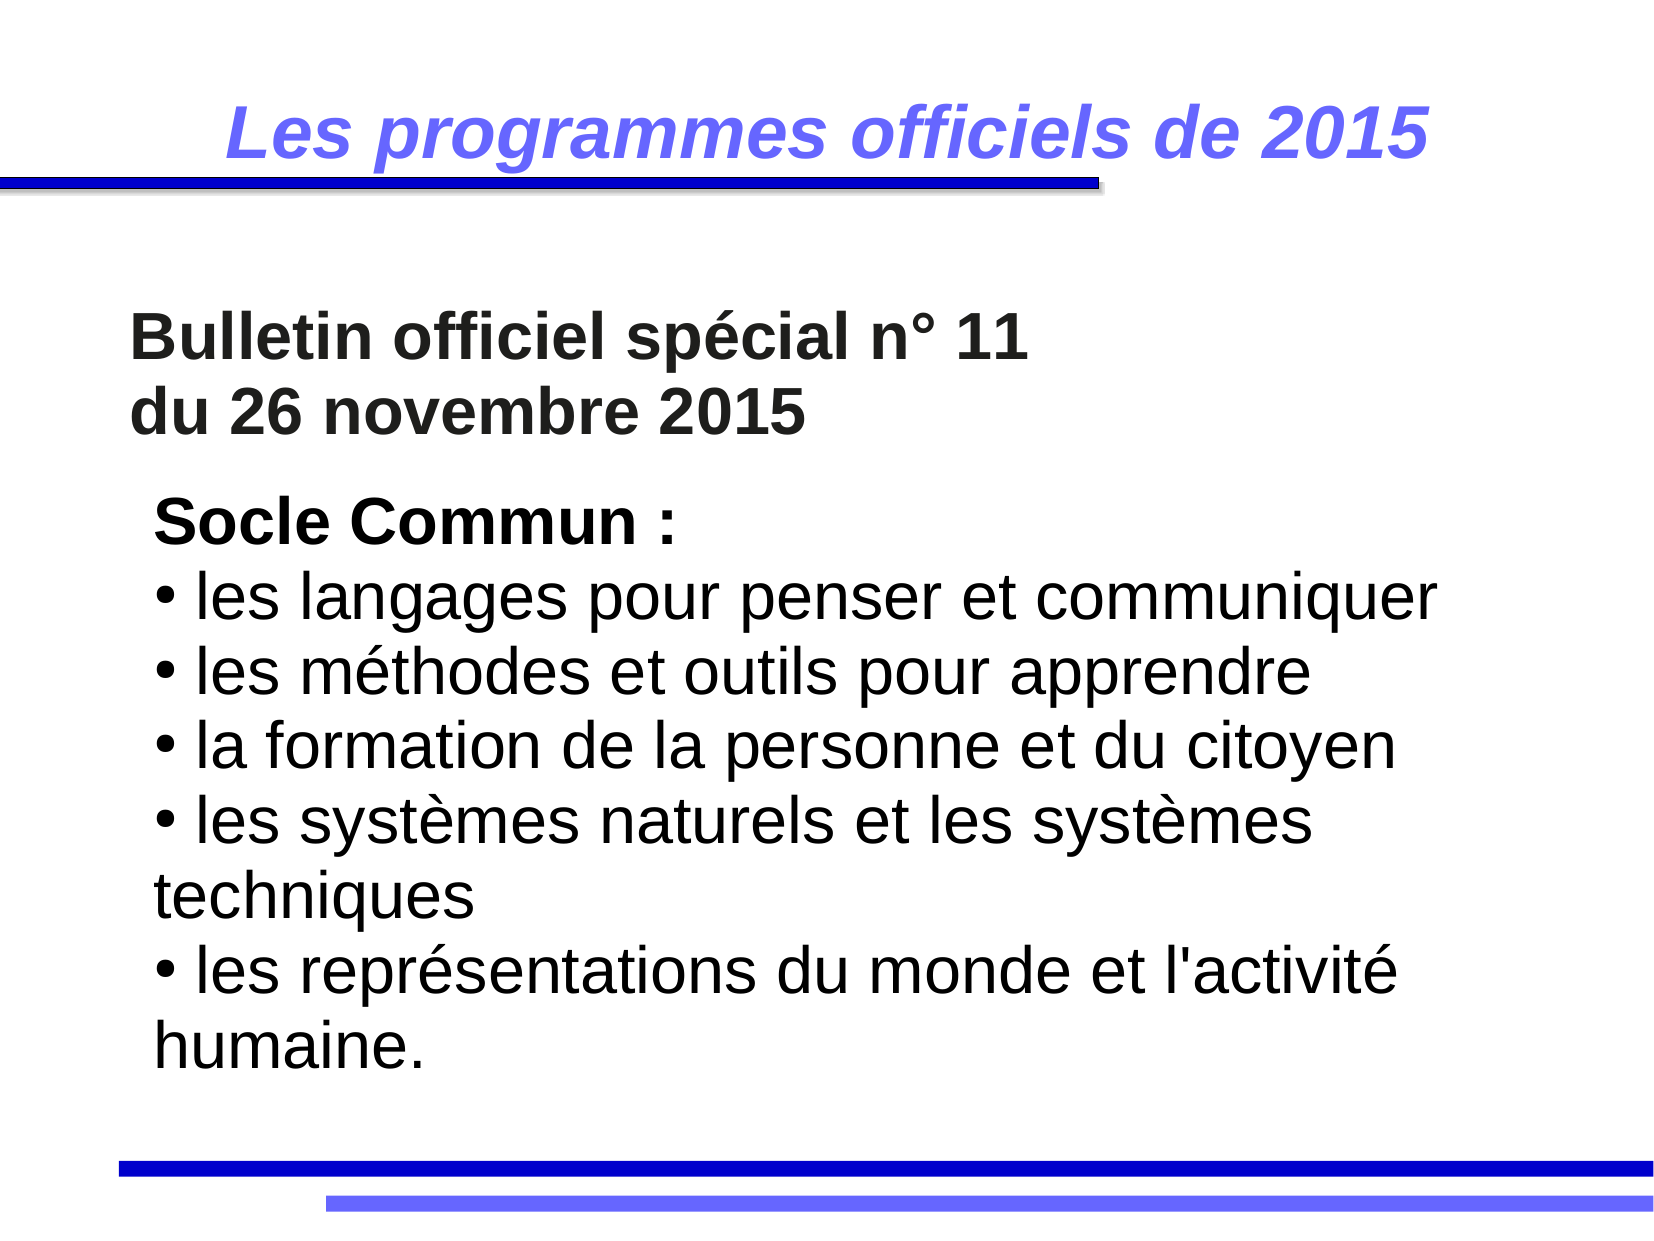

# Les programmes officiels de 2015
Bulletin officiel spécial n° 11
du 26 novembre 2015
Socle Commun :
 les langages pour penser et communiquer
 les méthodes et outils pour apprendre
 la formation de la personne et du citoyen
 les systèmes naturels et les systèmes techniques
 les représentations du monde et l'activité humaine.